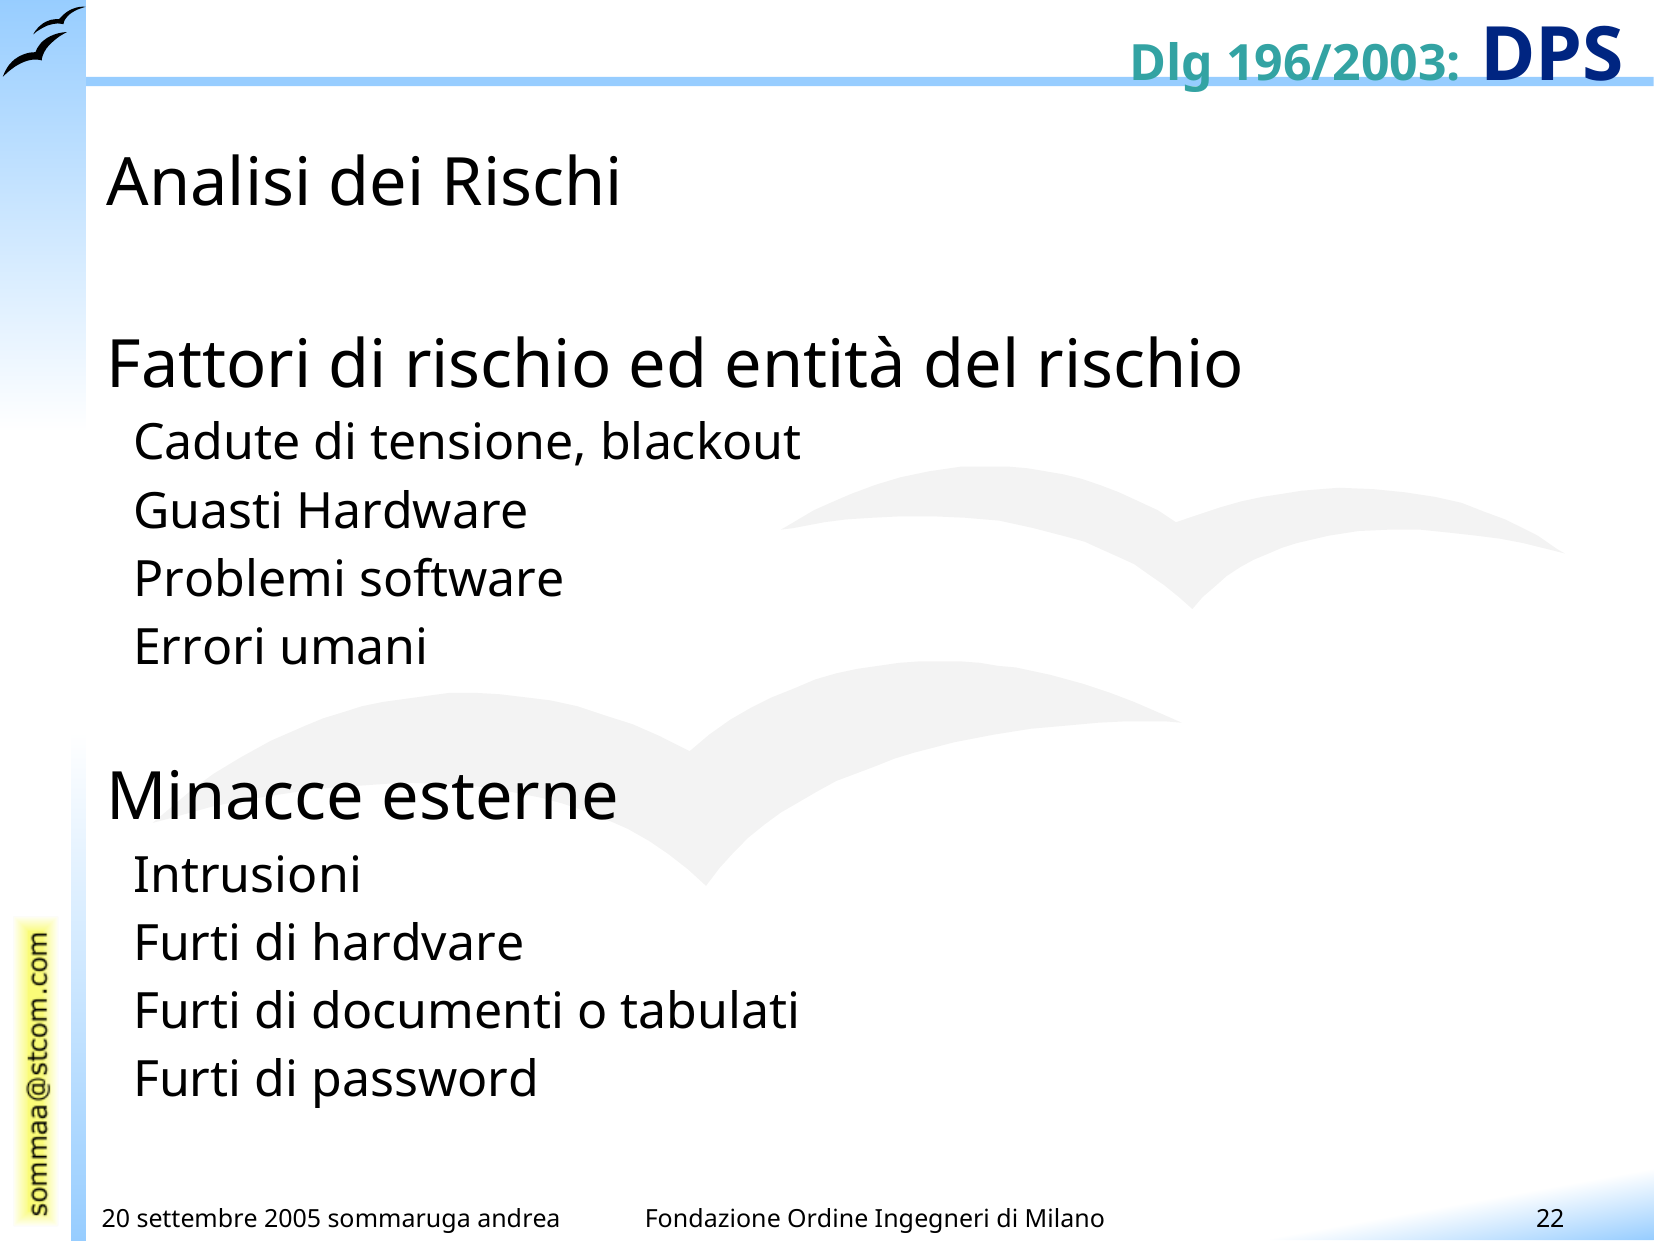

# Dlg 196/2003: DPS
Analisi dei Rischi
Fattori di rischio ed entità del rischio
Cadute di tensione, blackout
Guasti Hardware
Problemi software
Errori umani
Minacce esterne
Intrusioni
Furti di hardvare
Furti di documenti o tabulati
Furti di password